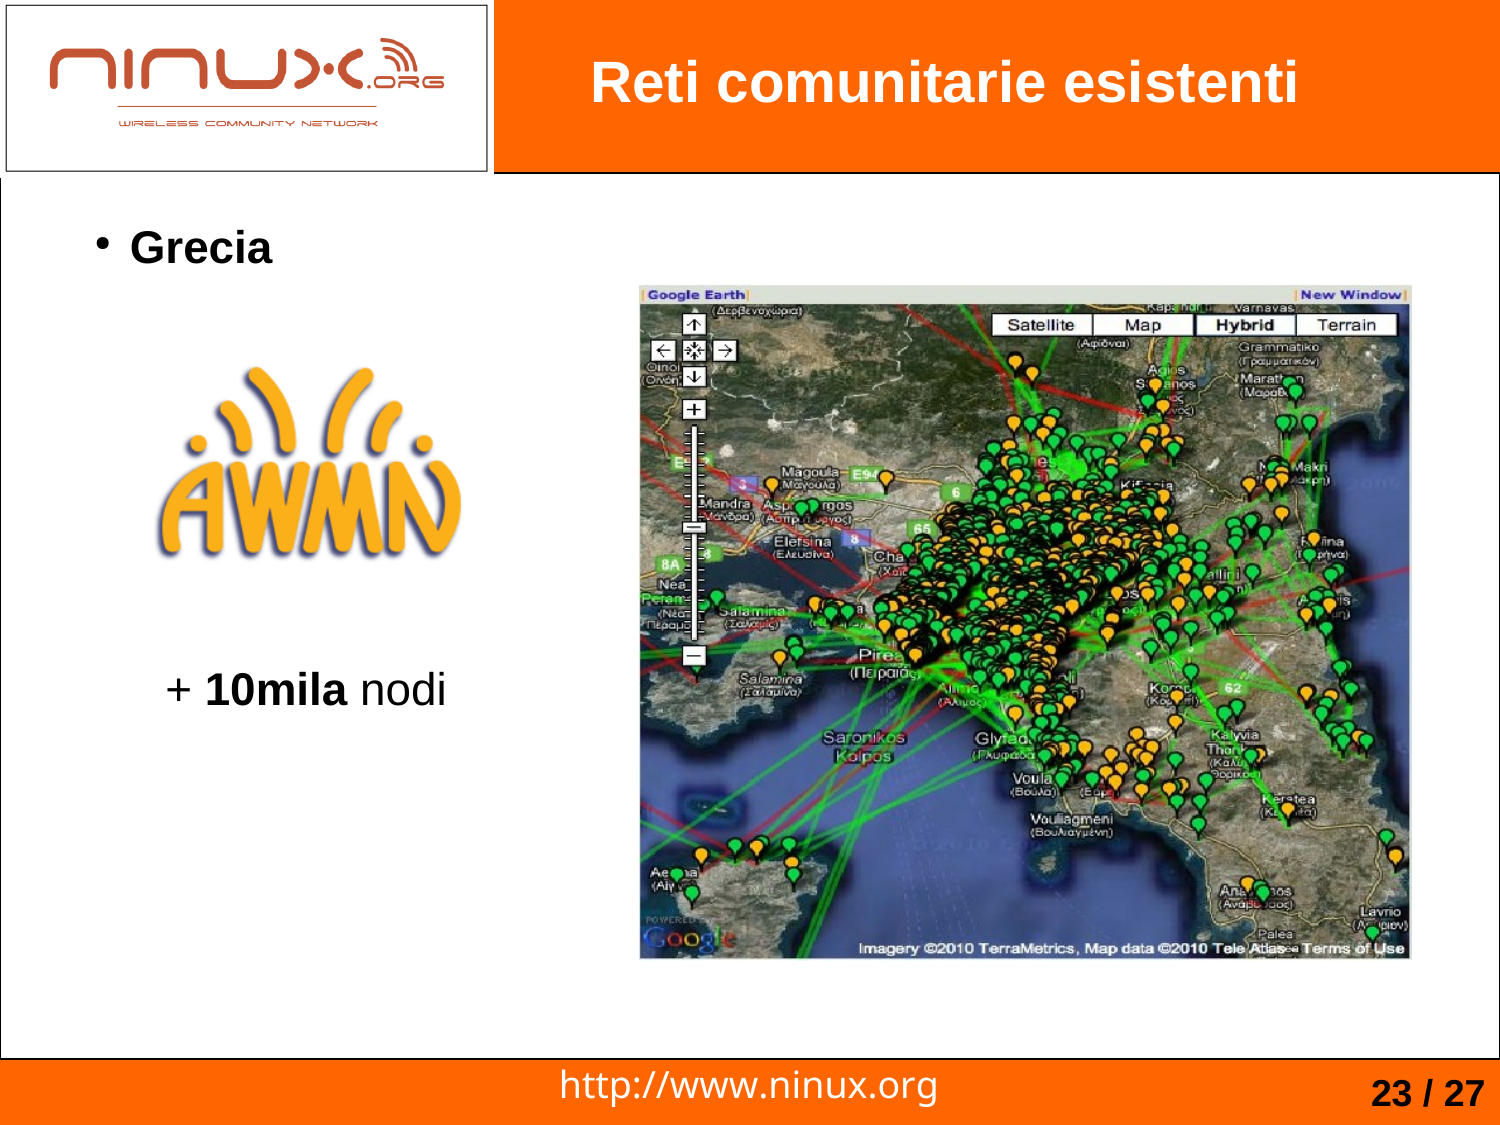

# Reti comunitarie esistenti
Grecia
+ 10mila nodi
http://www.ninux.org